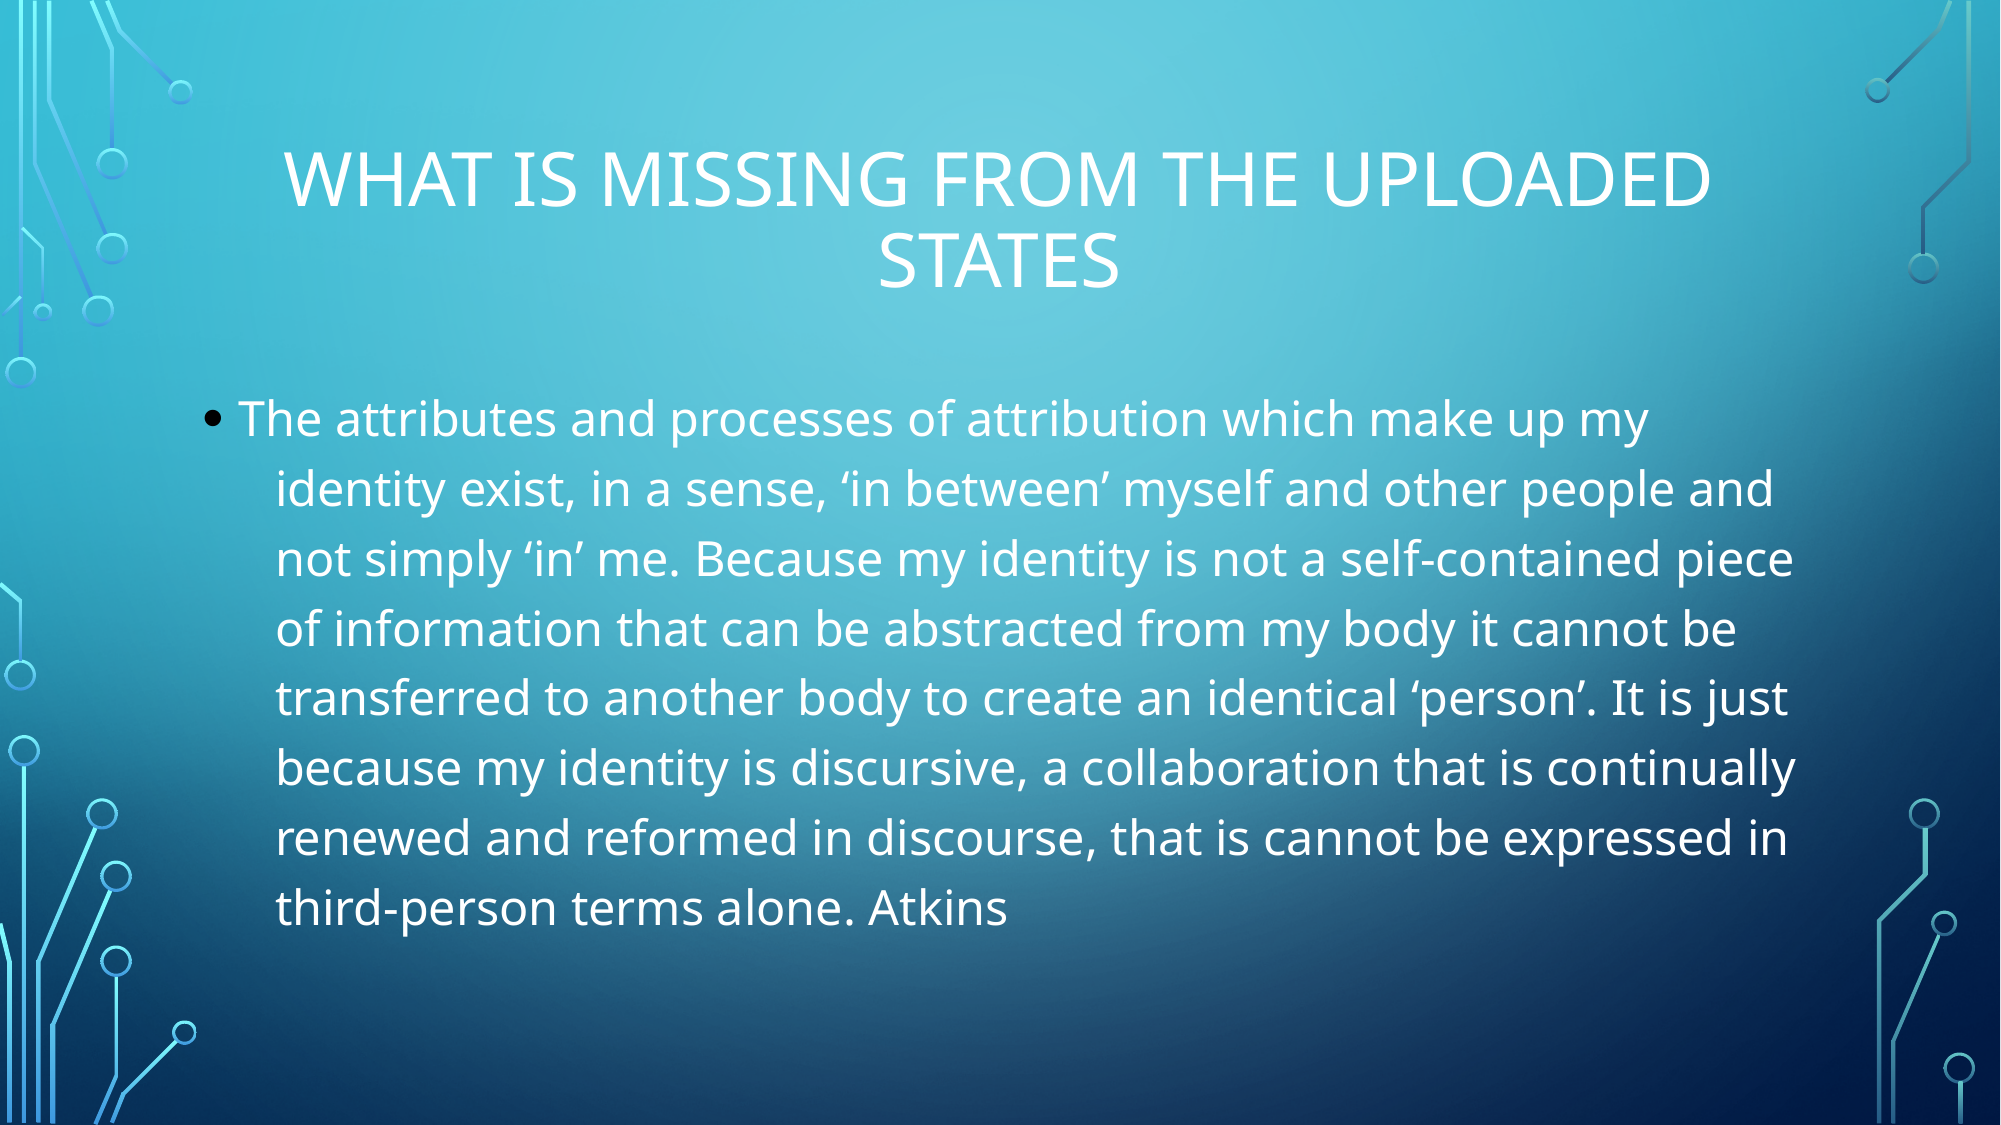

# What is missing from the uploaded states
The attributes and processes of attribution which make up my identity exist, in a sense, ‘in between’ myself and other people and not simply ‘in’ me. Because my identity is not a self-contained piece of information that can be abstracted from my body it cannot be transferred to another body to create an identical ‘person’. It is just because my identity is discursive, a collaboration that is continually renewed and reformed in discourse, that is cannot be expressed in third-person terms alone. Atkins